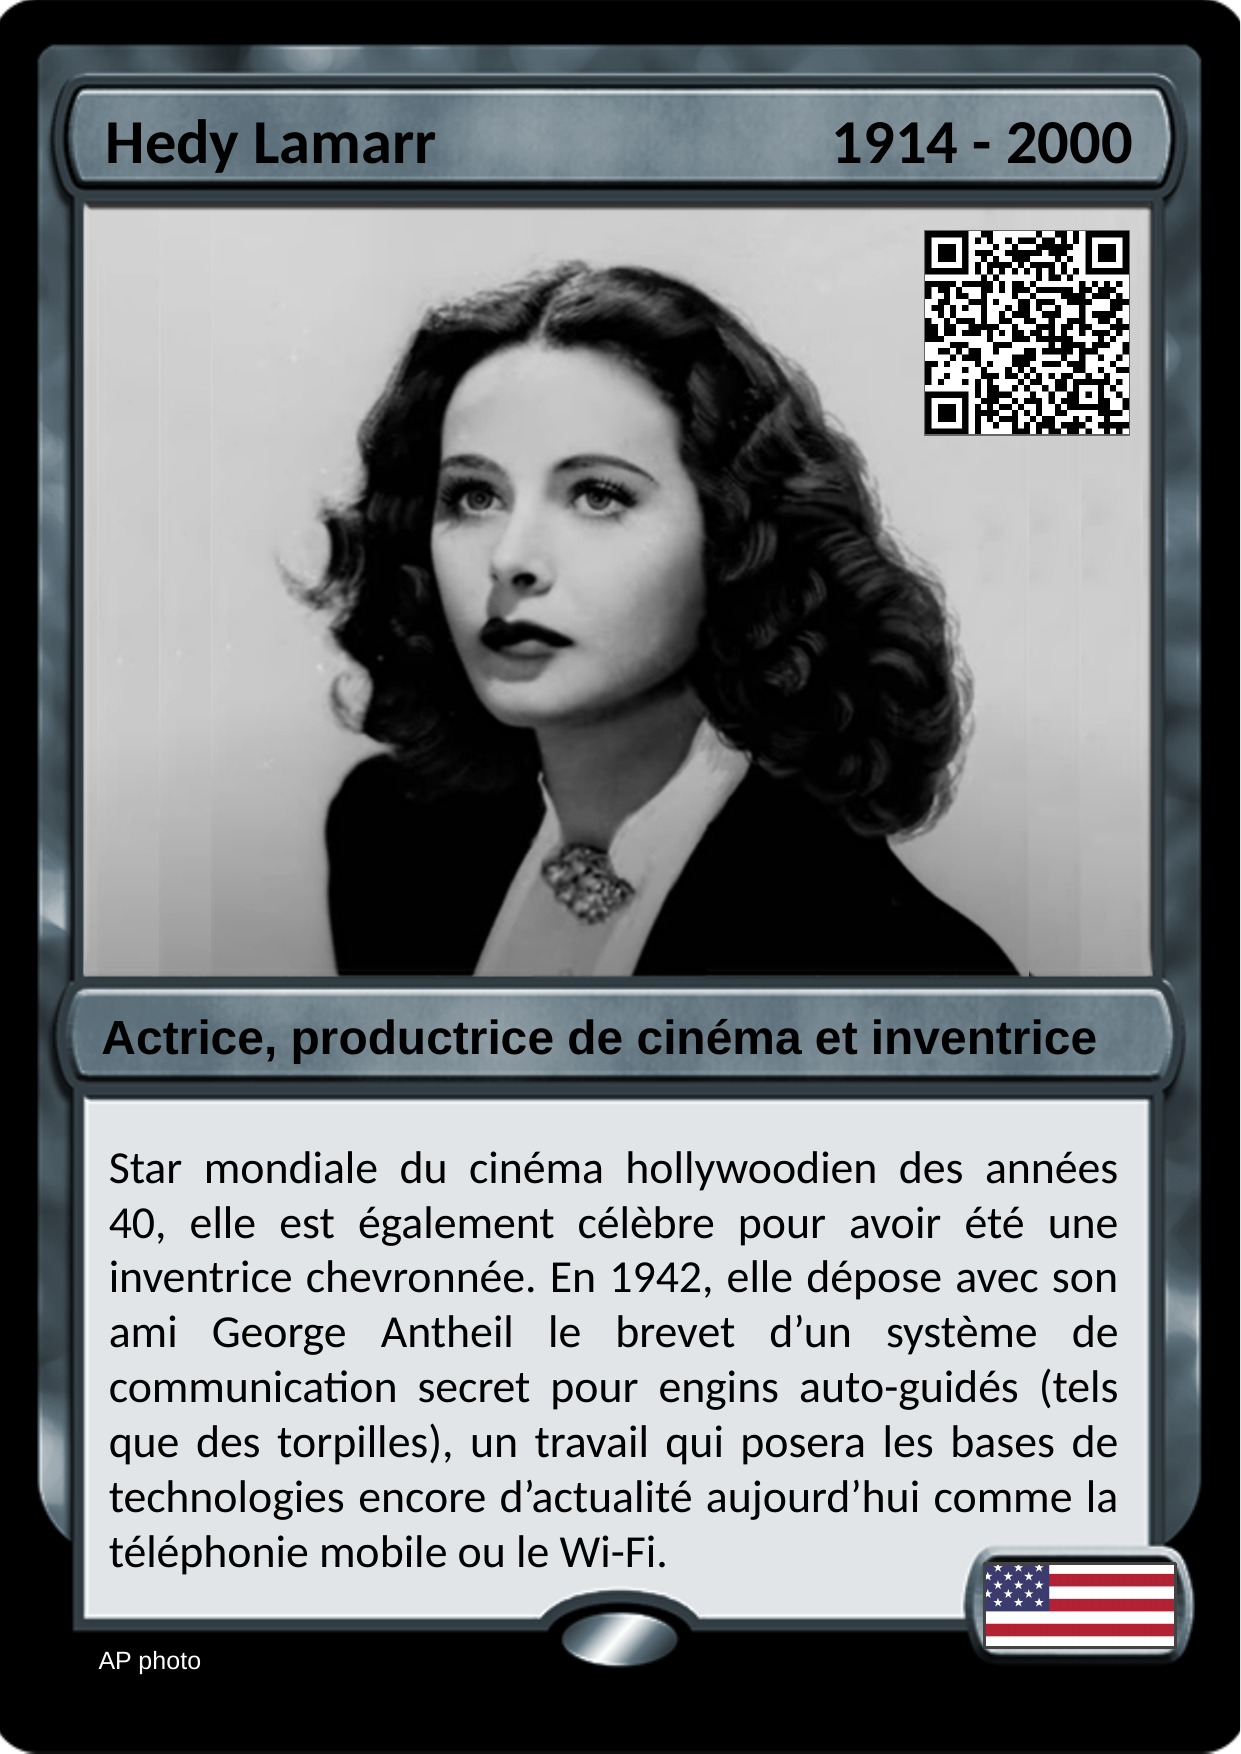

Hedy Lamarr
1914 - 2000
Actrice, productrice de cinéma et inventrice
Star mondiale du cinéma hollywoodien des années 40, elle est également célèbre pour avoir été une inventrice chevronnée. En 1942, elle dépose avec son ami George Antheil le brevet d’un système de communication secret pour engins auto-guidés (tels que des torpilles), un travail qui posera les bases de technologies encore d’actualité aujourd’hui comme la téléphonie mobile ou le Wi-Fi.
Photograph by Millbourn (CC BY 4.0)
AP photo